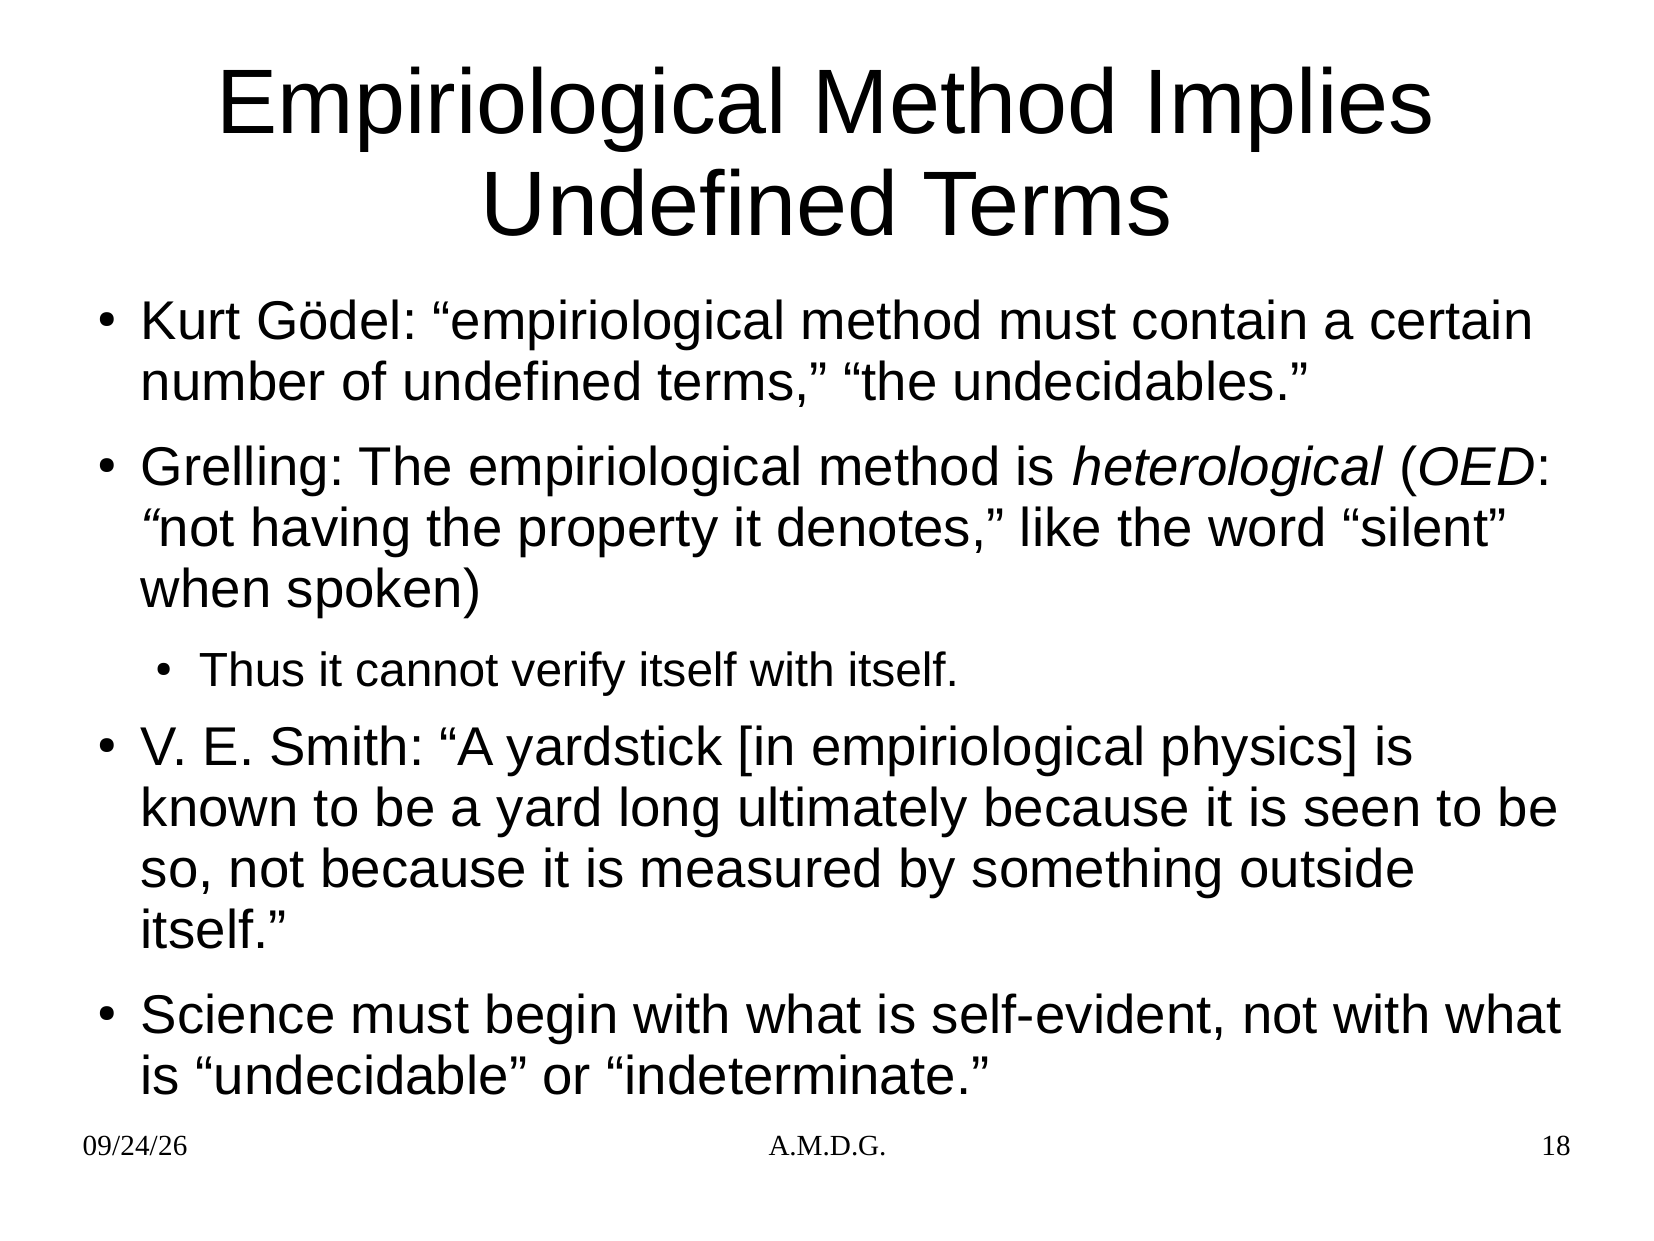

# Empiriological Method Implies Undefined Terms
Kurt Gödel: “empiriological method must contain a certain number of undefined terms,” “the undecidables.”
Grelling: The empiriological method is heterological (OED: “not having the property it denotes,” like the word “silent” when spoken)
Thus it cannot verify itself with itself.
V. E. Smith: “A yardstick [in empiriological physics] is known to be a yard long ultimately because it is seen to be so, not because it is measured by something outside itself.”
Science must begin with what is self-evident, not with what is “undecidable” or “indeterminate.”
`
A.M.D.G.
18